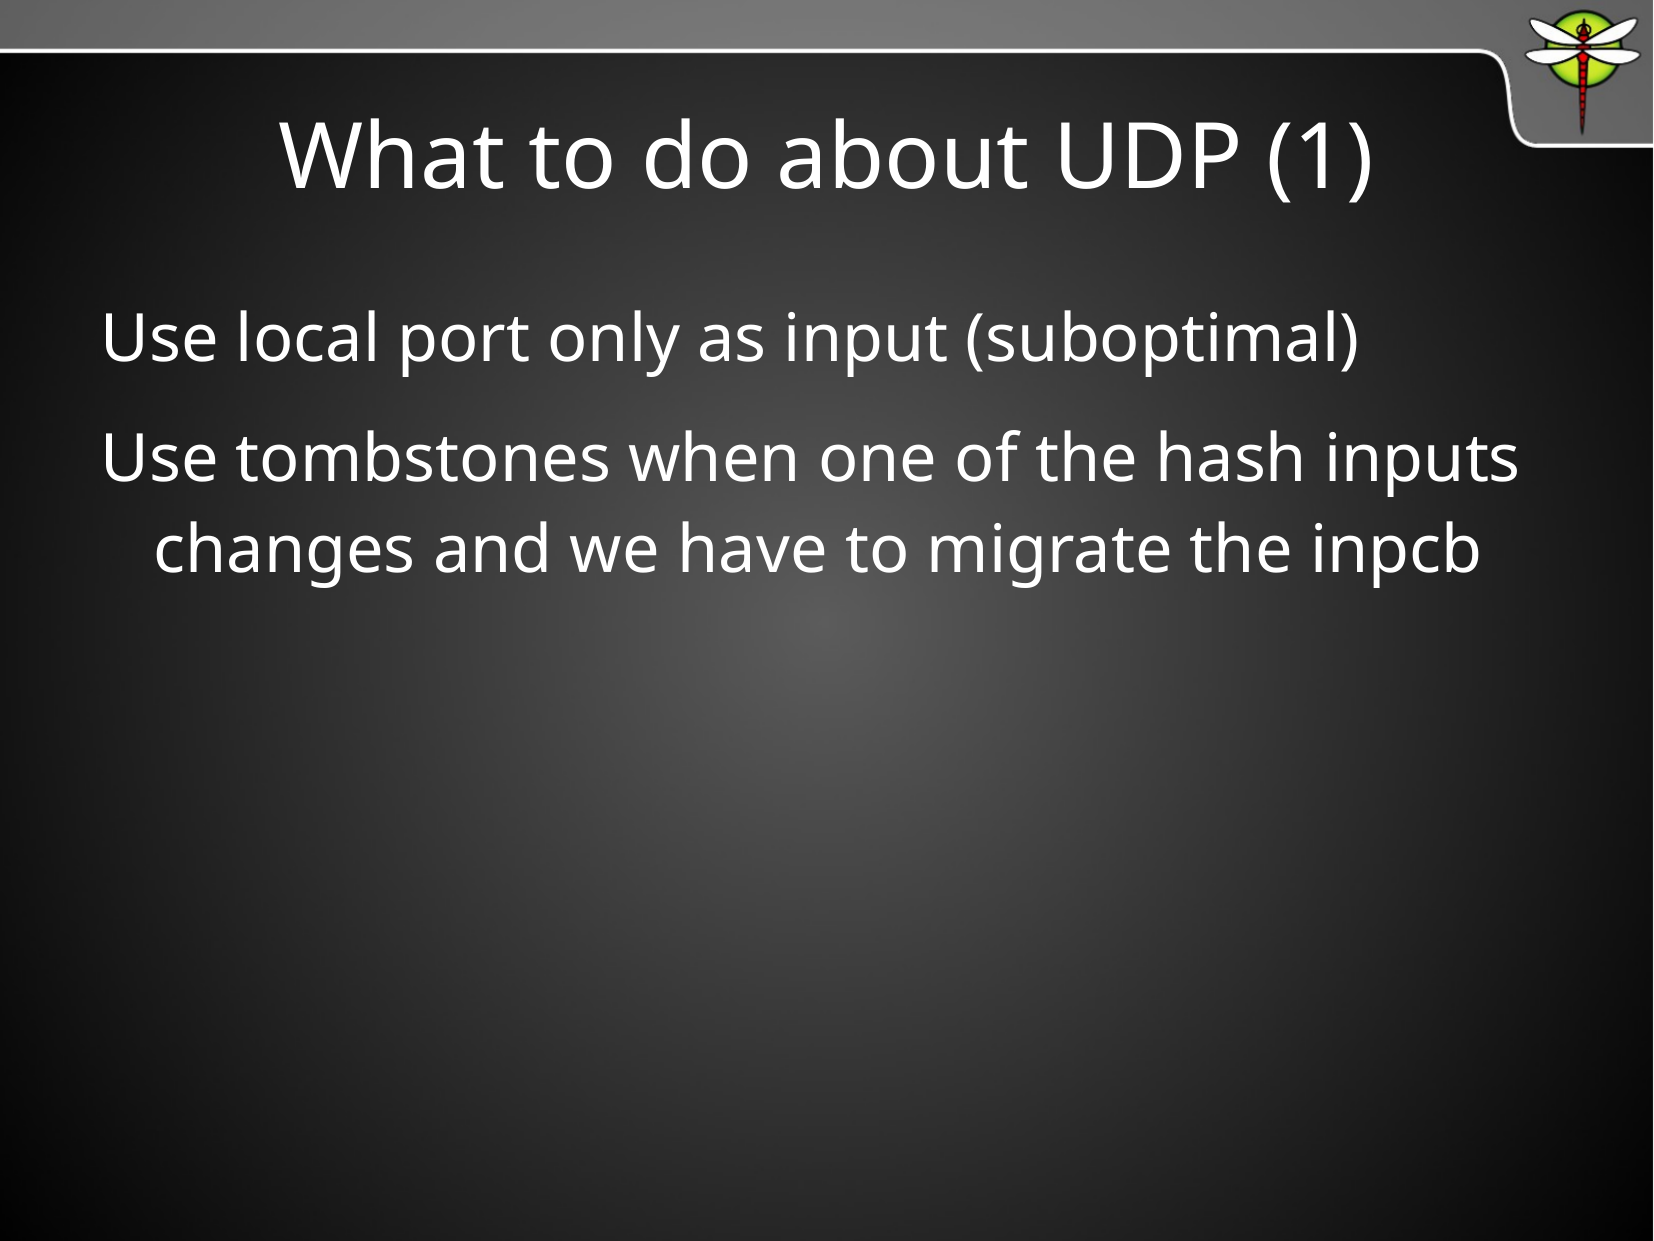

# What to do about UDP (1)
Use local port only as input (suboptimal)
Use tombstones when one of the hash inputs changes and we have to migrate the inpcb